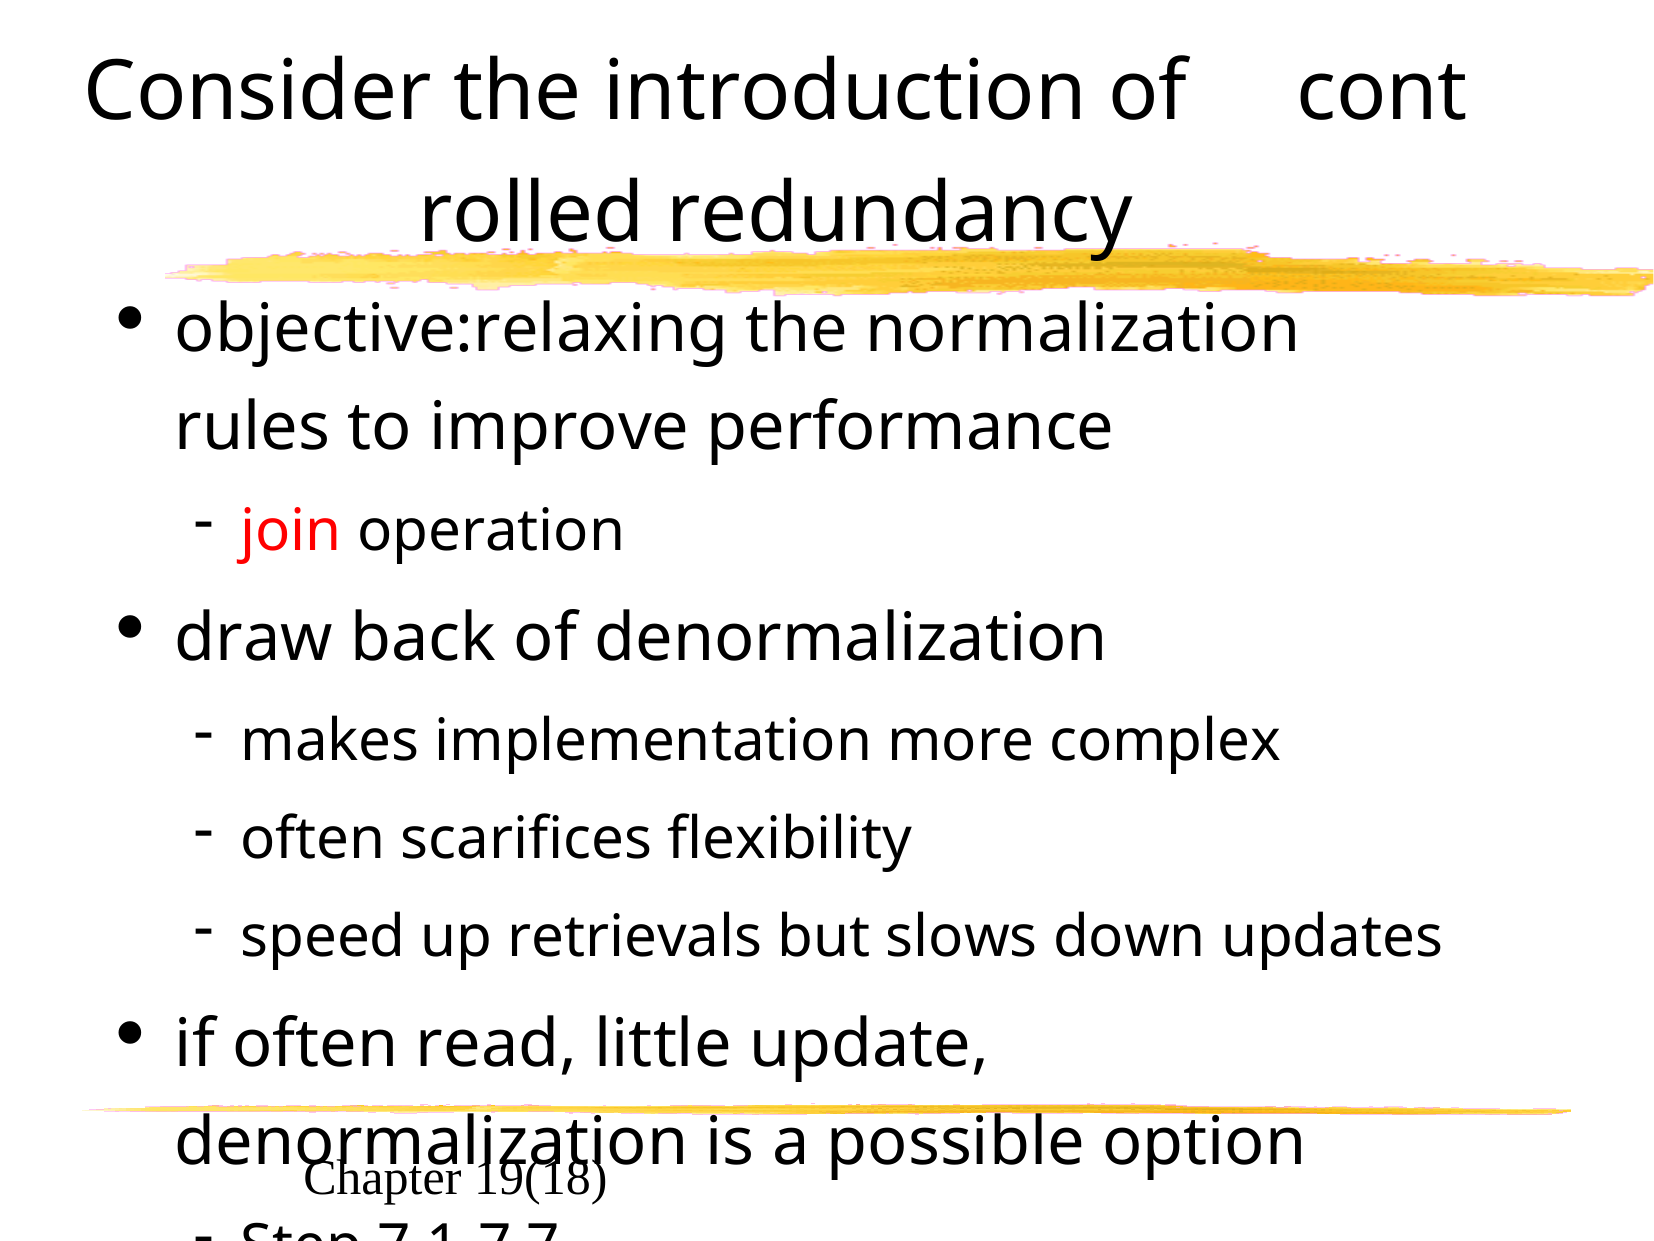

# Consider the introduction of controlled redundancy
objective:relaxing the normalization
rules to improve performance
join operation
draw back of denormalization
makes implementation more complex
often scarifices flexibility
speed up retrievals but slows down updates
if often read, little update,
denormalization is a possible option
Step 7.1-7.7
Implications and solutions
Chapter 19(18)